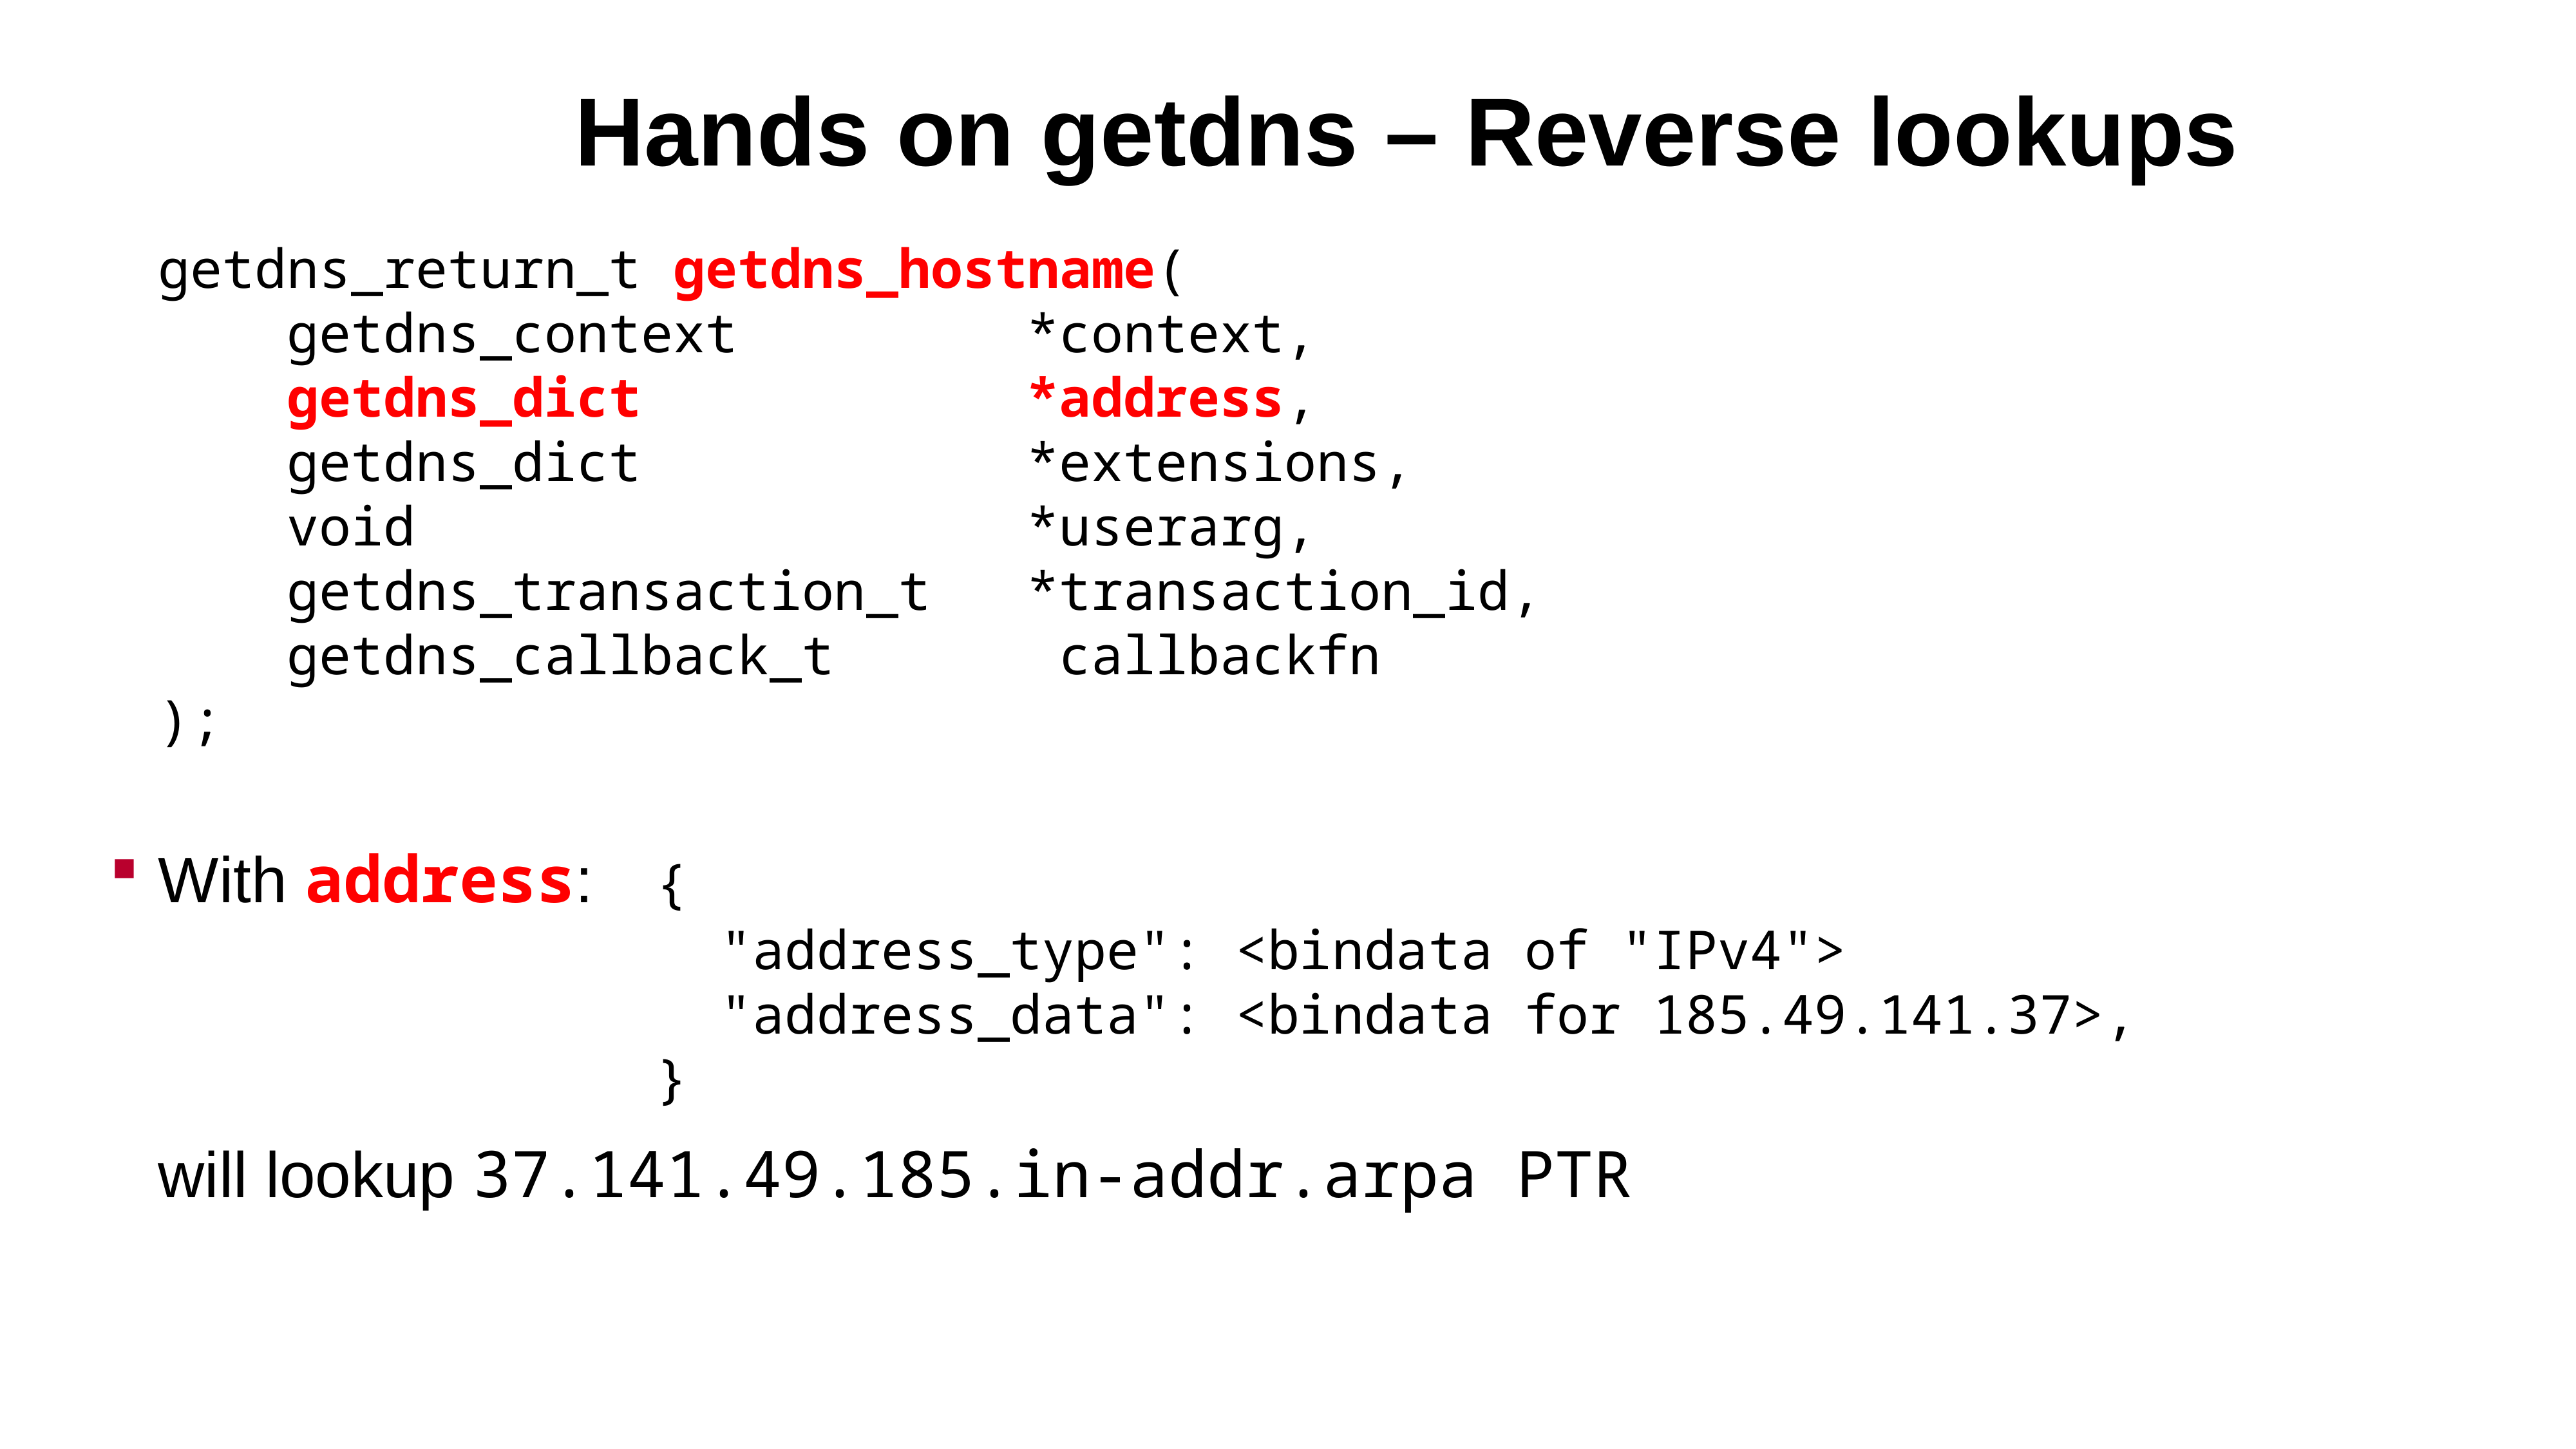

# Hands on getdns – Reverse lookups
getdns_return_t getdns_hostname(
 getdns_context *context,
 getdns_dict *address,
 getdns_dict *extensions,
 void *userarg,
 getdns_transaction_t *transaction_id,
 getdns_callback_t callbackfn
);
With address:	{
						 "address_type": <bindata of "IPv4">
						 "address_data": <bindata for 185.49.141.37>,
						}
will lookup 37.141.49.185.in-addr.arpa PTR